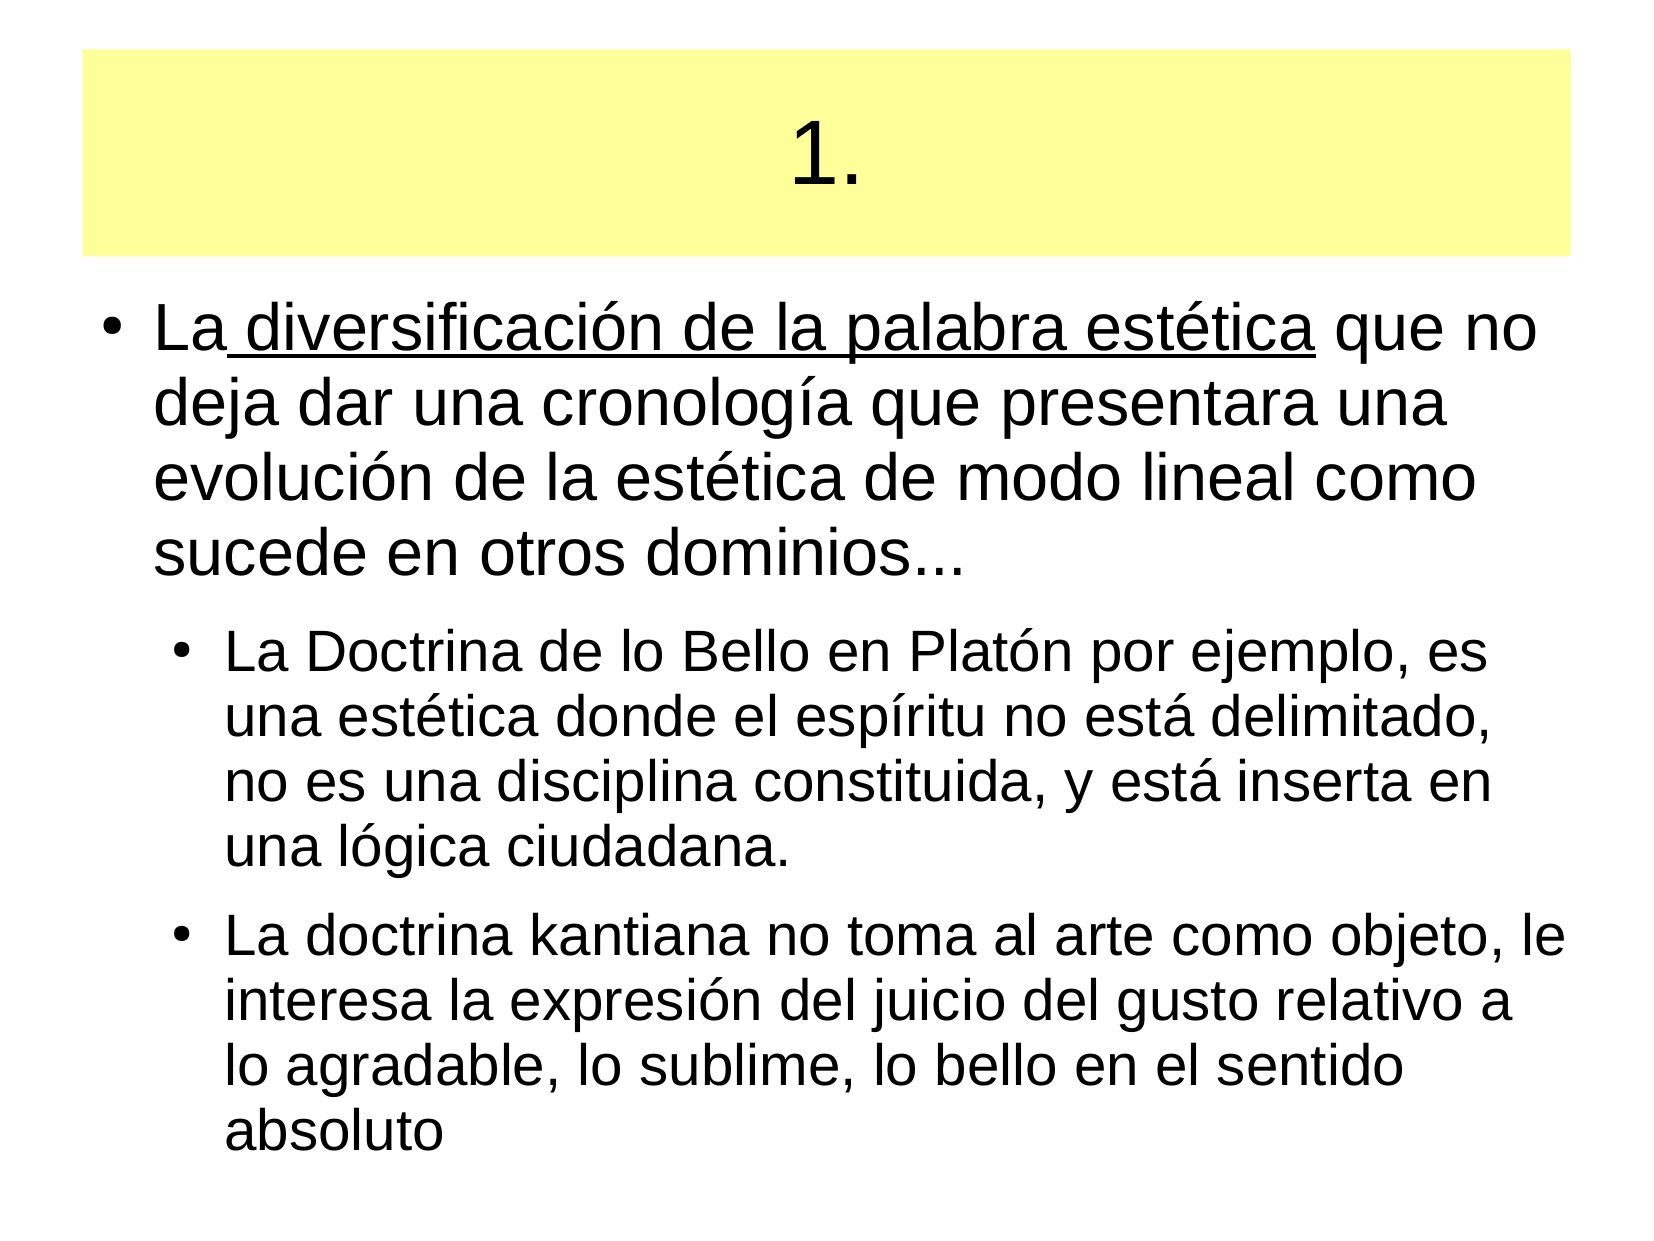

# 1.
La diversificación de la palabra estética que no deja dar una cronología que presentara una evolución de la estética de modo lineal como sucede en otros dominios...
La Doctrina de lo Bello en Platón por ejemplo, es una estética donde el espíritu no está delimitado, no es una disciplina constituida, y está inserta en una lógica ciudadana.
La doctrina kantiana no toma al arte como objeto, le interesa la expresión del juicio del gusto relativo a lo agradable, lo sublime, lo bello en el sentido absoluto